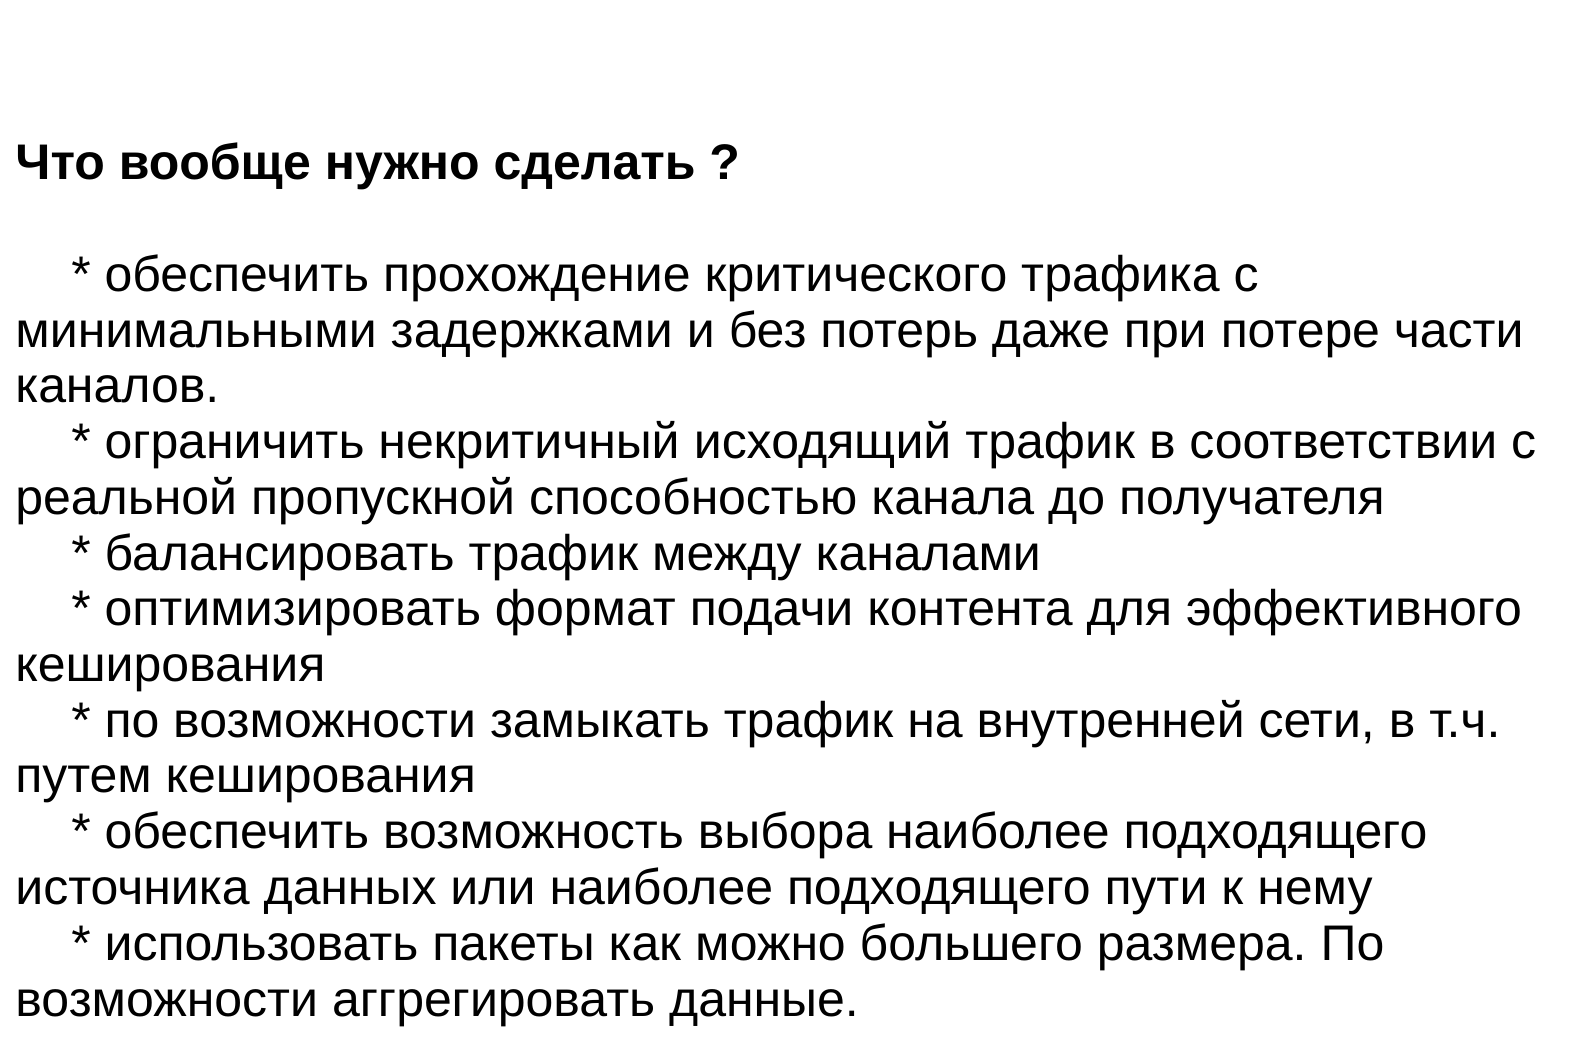

Что вообще нужно сделать ?
 * обеспечить прохождение критического трафика с минимальными задержками и без потерь даже при потере части каналов.
 * ограничить некритичный исходящий трафик в соответствии с реальной пропускной способностью канала до получателя
 * балансировать трафик между каналами
 * оптимизировать формат подачи контента для эффективного кеширования
 * по возможности замыкать трафик на внутренней сети, в т.ч. путем кеширования
 * обеспечить возможность выбора наиболее подходящего источника данных или наиболее подходящего пути к нему
 * использовать пакеты как можно большего размера. По возможности аггрегировать данные.